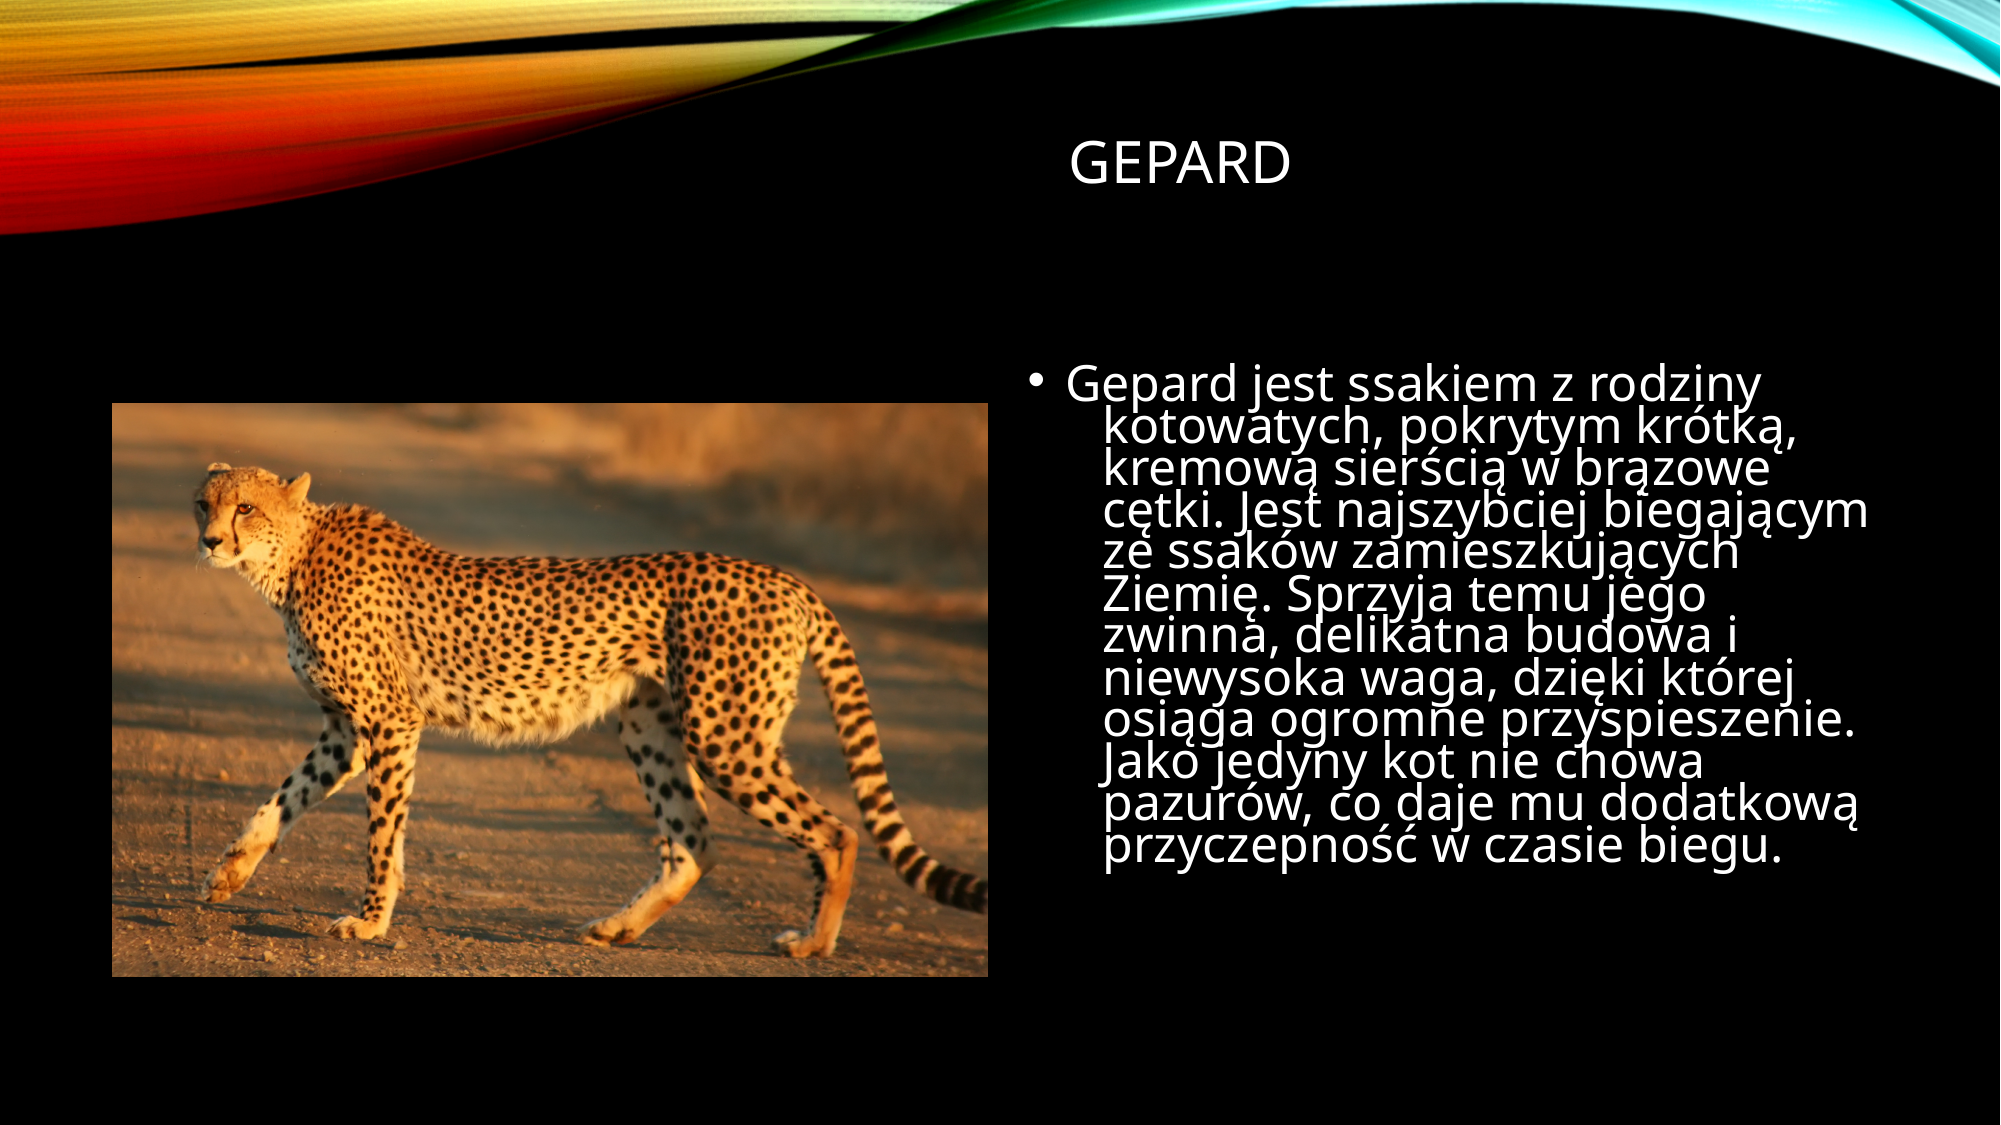

# Gepard
Gepard jest ssakiem z rodziny kotowatych, pokrytym krótką, kremową sierścią w brązowe cętki. Jest najszybciej biegającym ze ssaków zamieszkujących Ziemię. Sprzyja temu jego zwinna, delikatna budowa i niewysoka waga, dzięki której osiąga ogromne przyspieszenie. Jako jedyny kot nie chowa pazurów, co daje mu dodatkową przyczepność w czasie biegu.